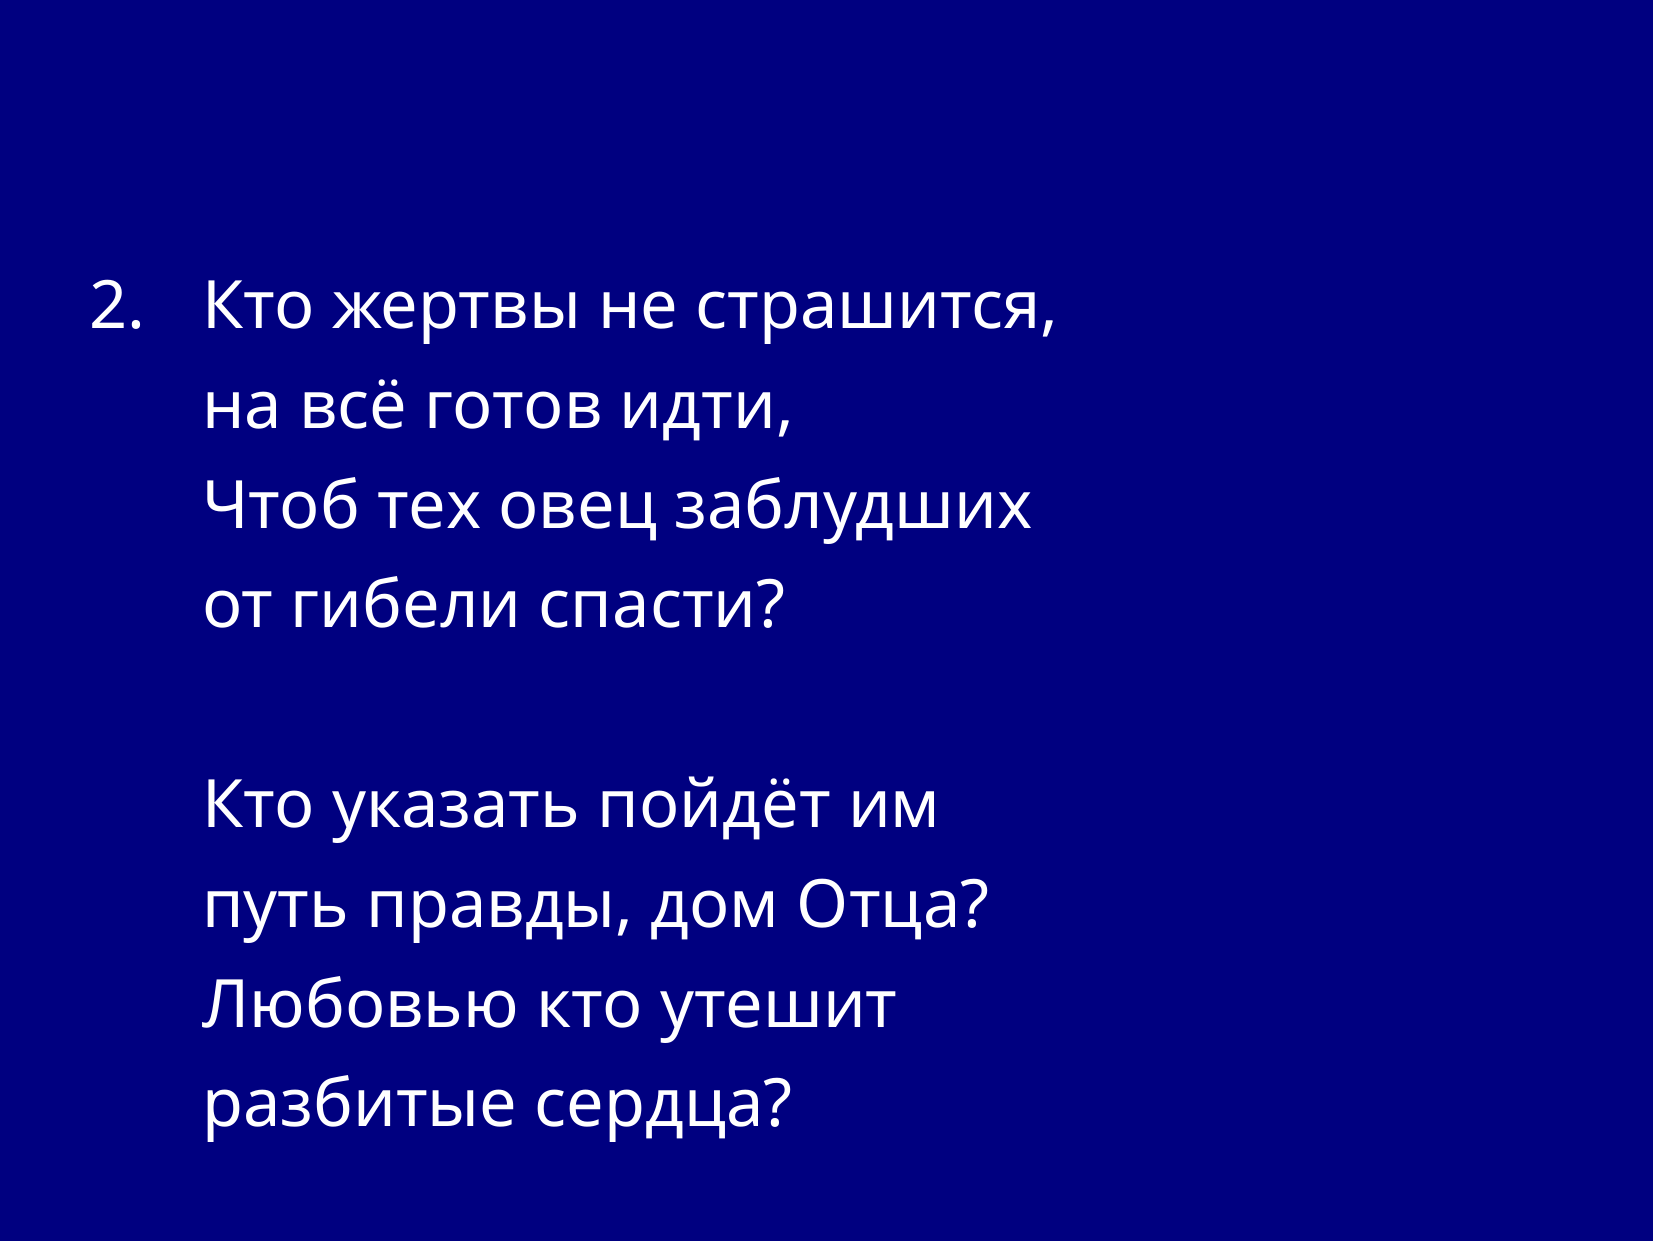

2.	Кто жертвы не страшится,
	на всё готов идти,
	Чтоб тех овец заблудших
	от гибели спасти?
	Кто указать пойдёт им
	путь правды, дом Отца?
	Любовью кто утешит
	разбитые сердца?